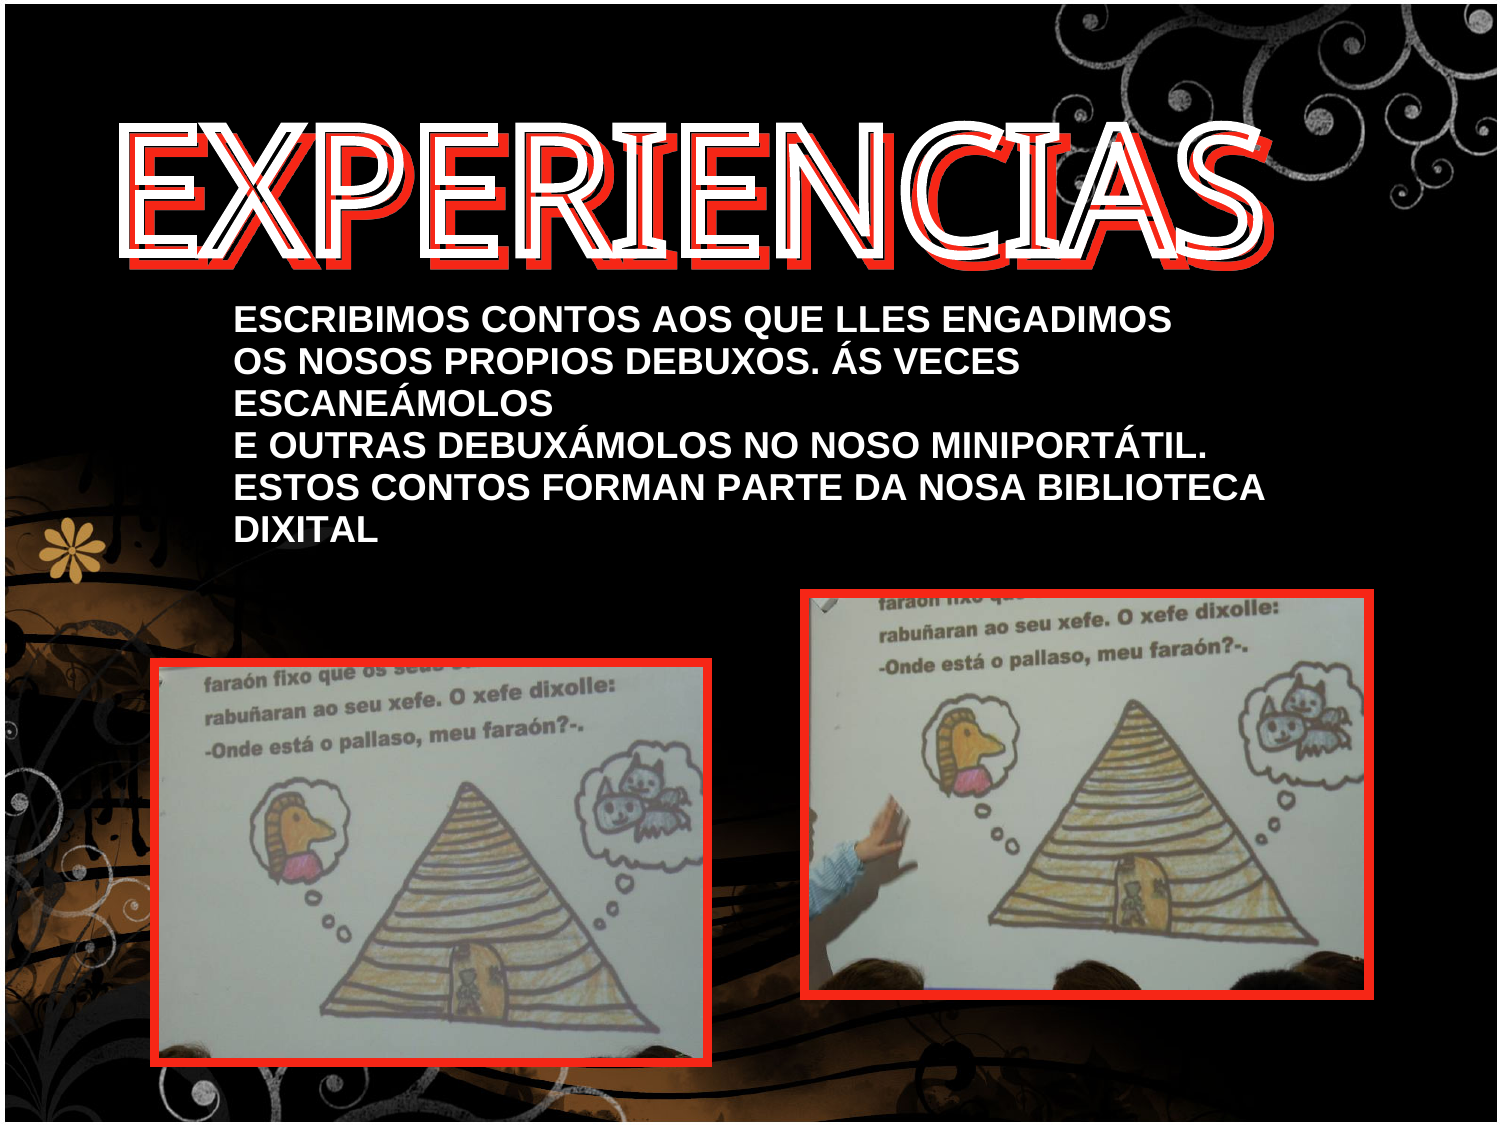

EXPERIENCIAS
ESCRIBIMOS CONTOS AOS QUE LLES ENGADIMOS
OS NOSOS PROPIOS DEBUXOS. ÁS VECES
ESCANEÁMOLOS
E OUTRAS DEBUXÁMOLOS NO NOSO MINIPORTÁTIL.
ESTOS CONTOS FORMAN PARTE DA NOSA BIBLIOTECA
DIXITAL